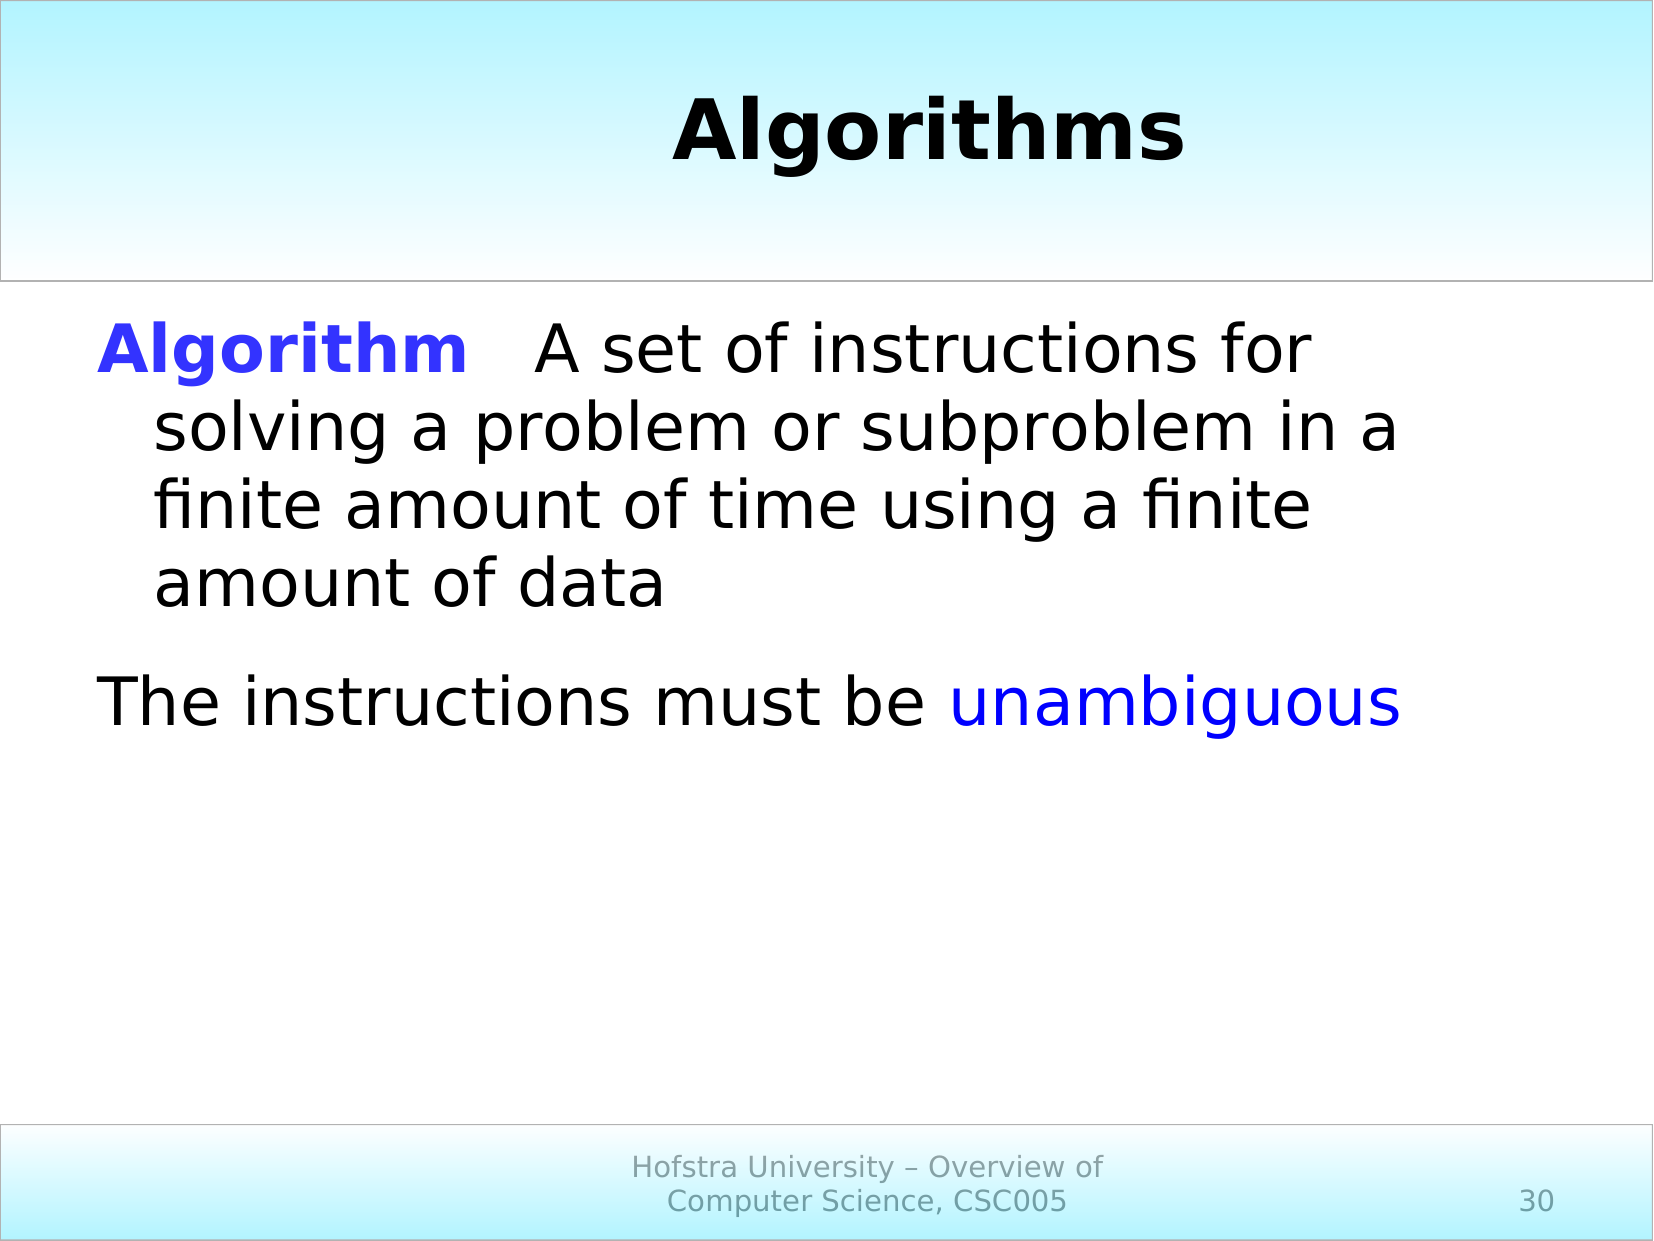

# Algorithms
Algorithm A set of instructions for solving a problem or subproblem in a finite amount of time using a finite amount of data
The instructions must be unambiguous
30